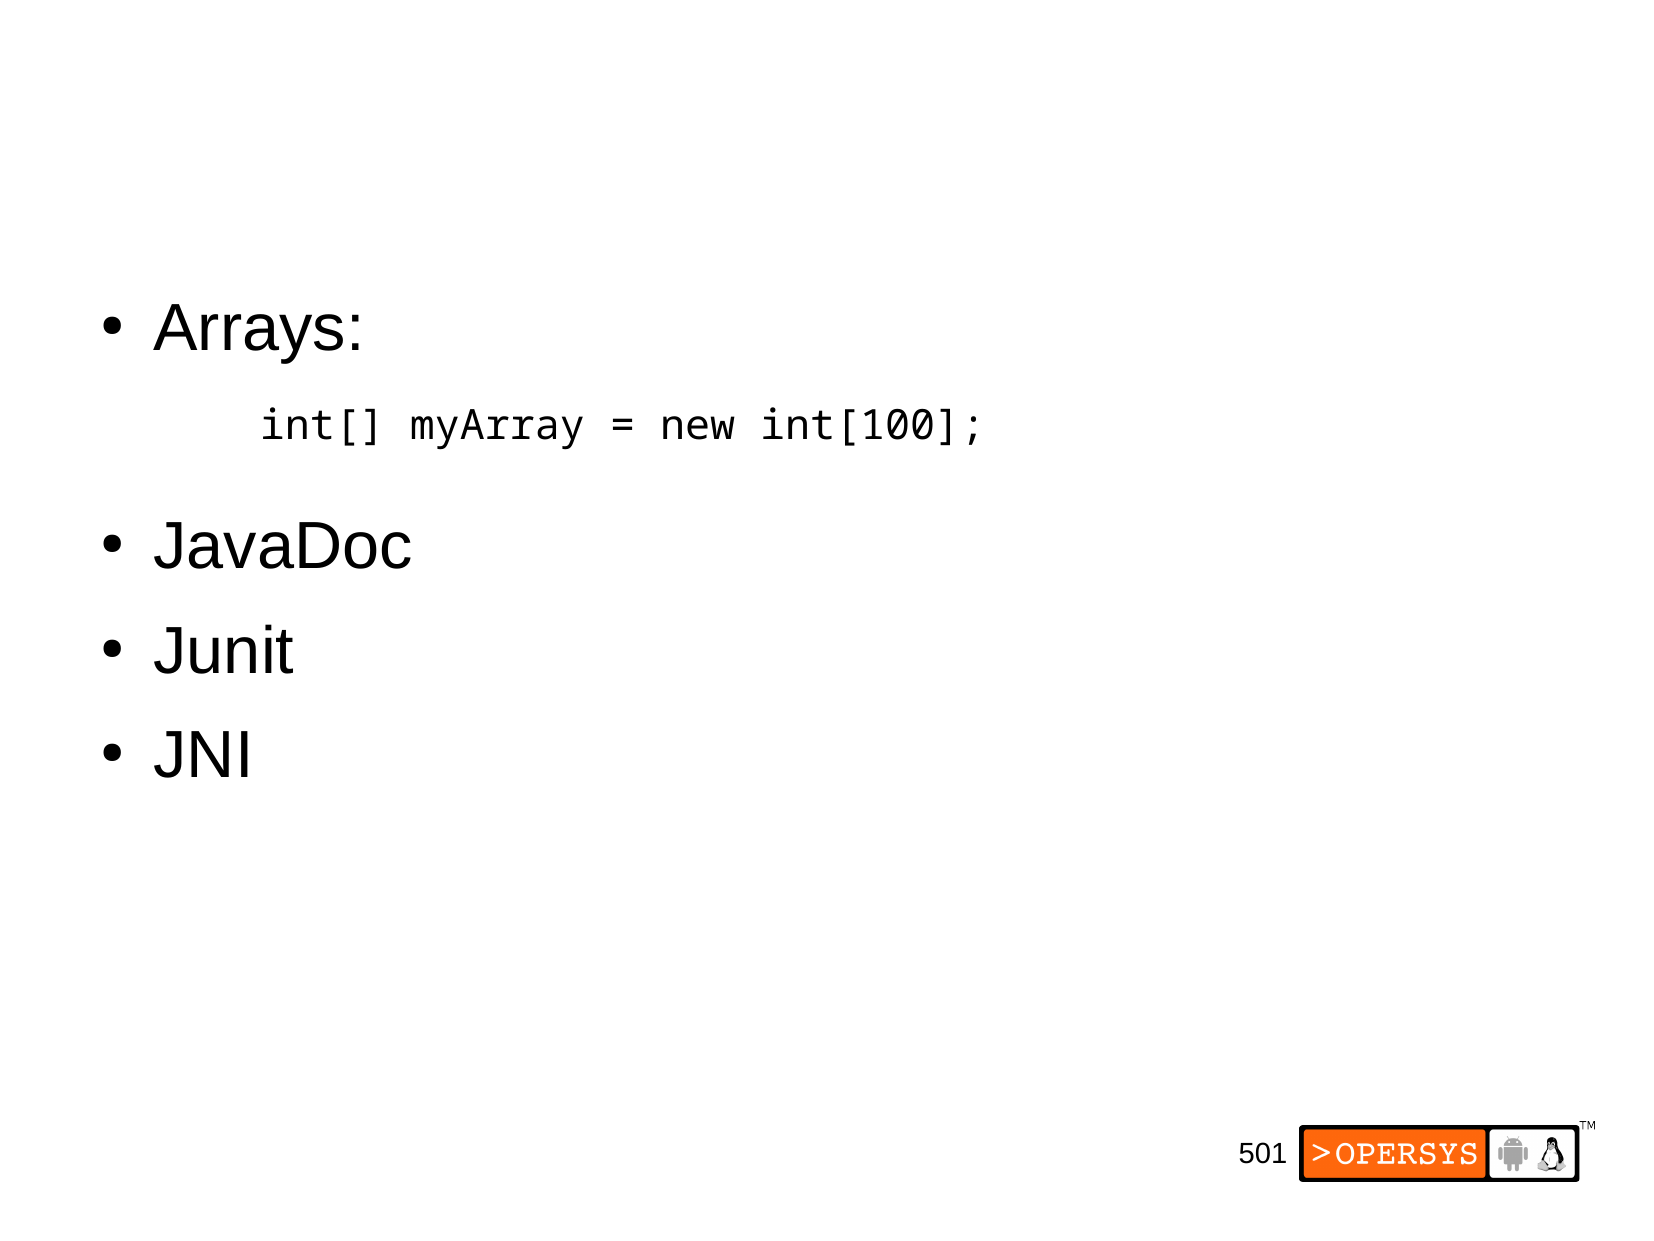

# Arrays:
int[] myArray = new int[100];
JavaDoc
Junit
JNI